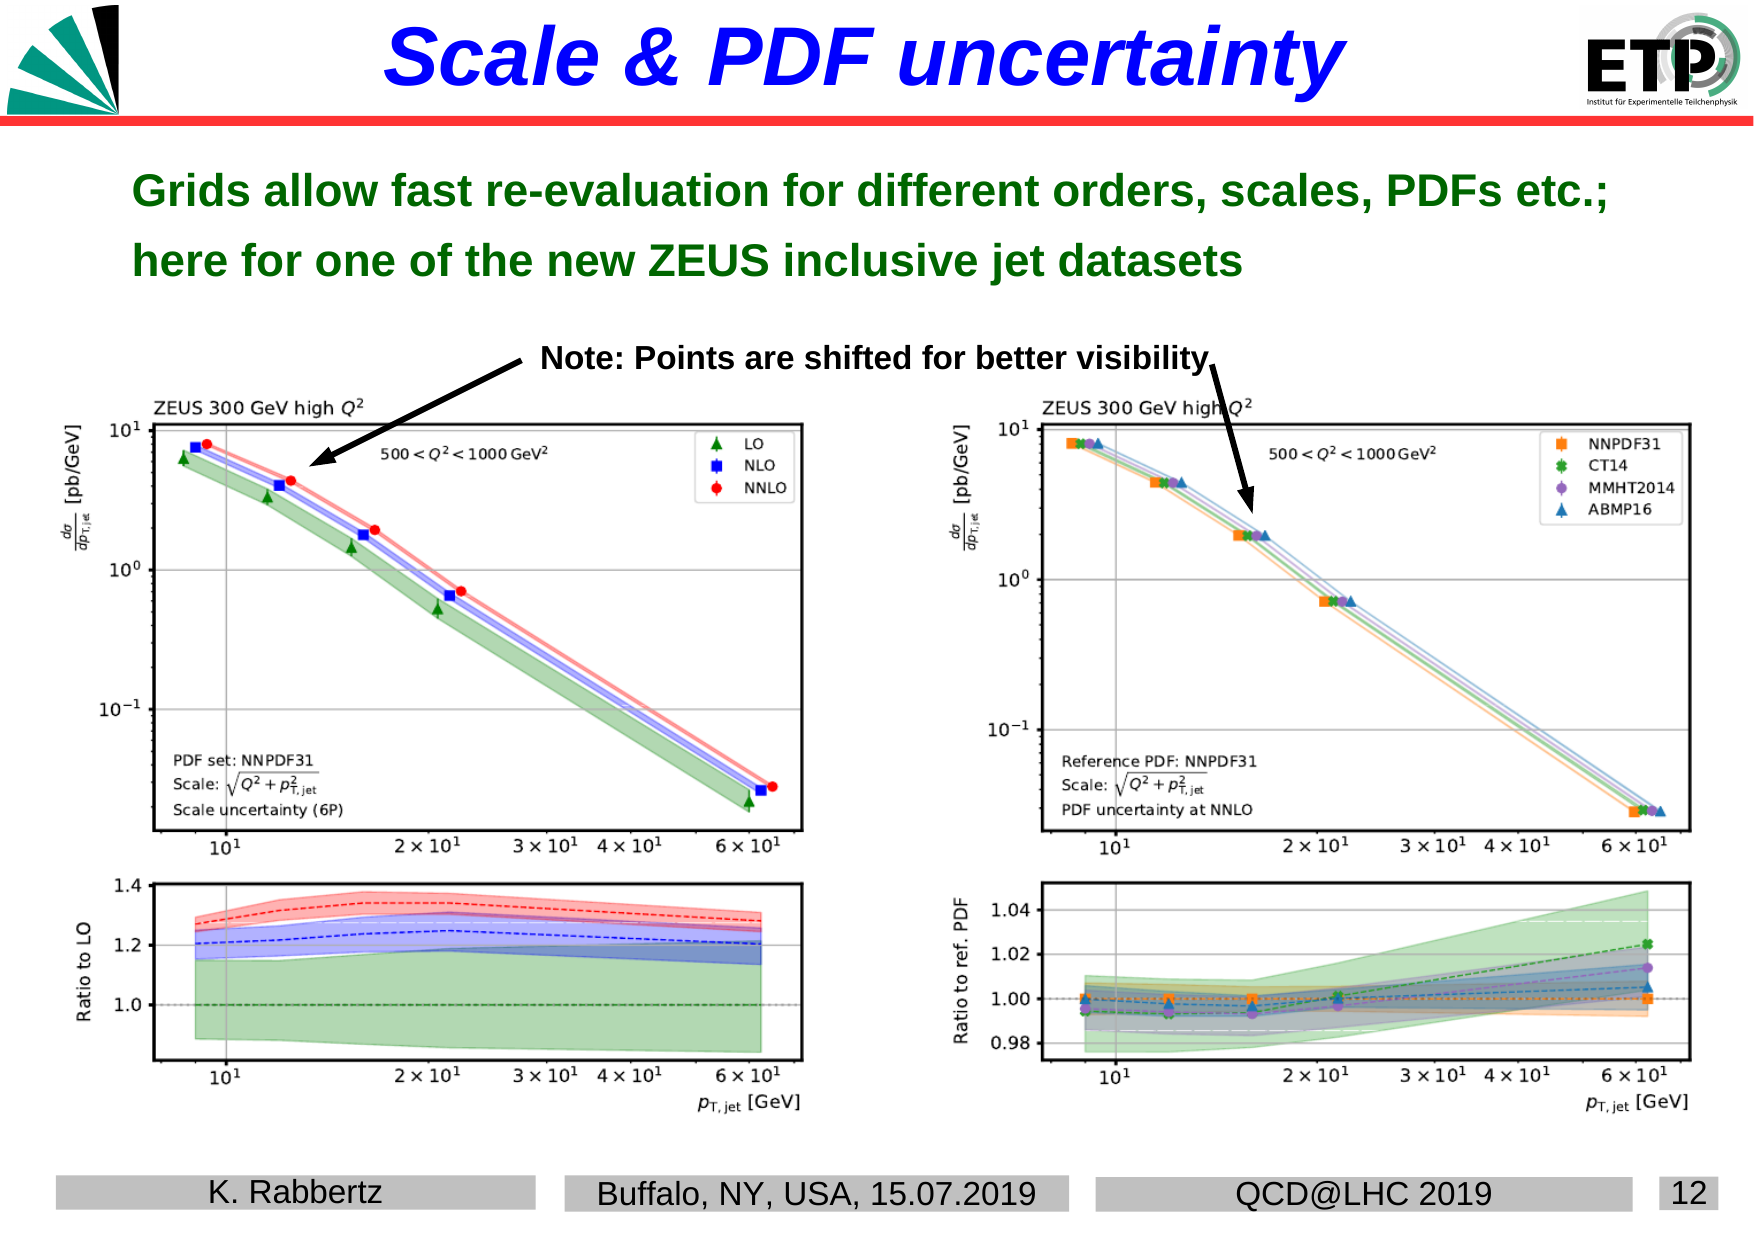

# Scale & PDF uncertainty
Grids allow fast re-evaluation for different orders, scales, PDFs etc.;
here for one of the new ZEUS inclusive jet datasets
Note: Points are shifted for better visibility